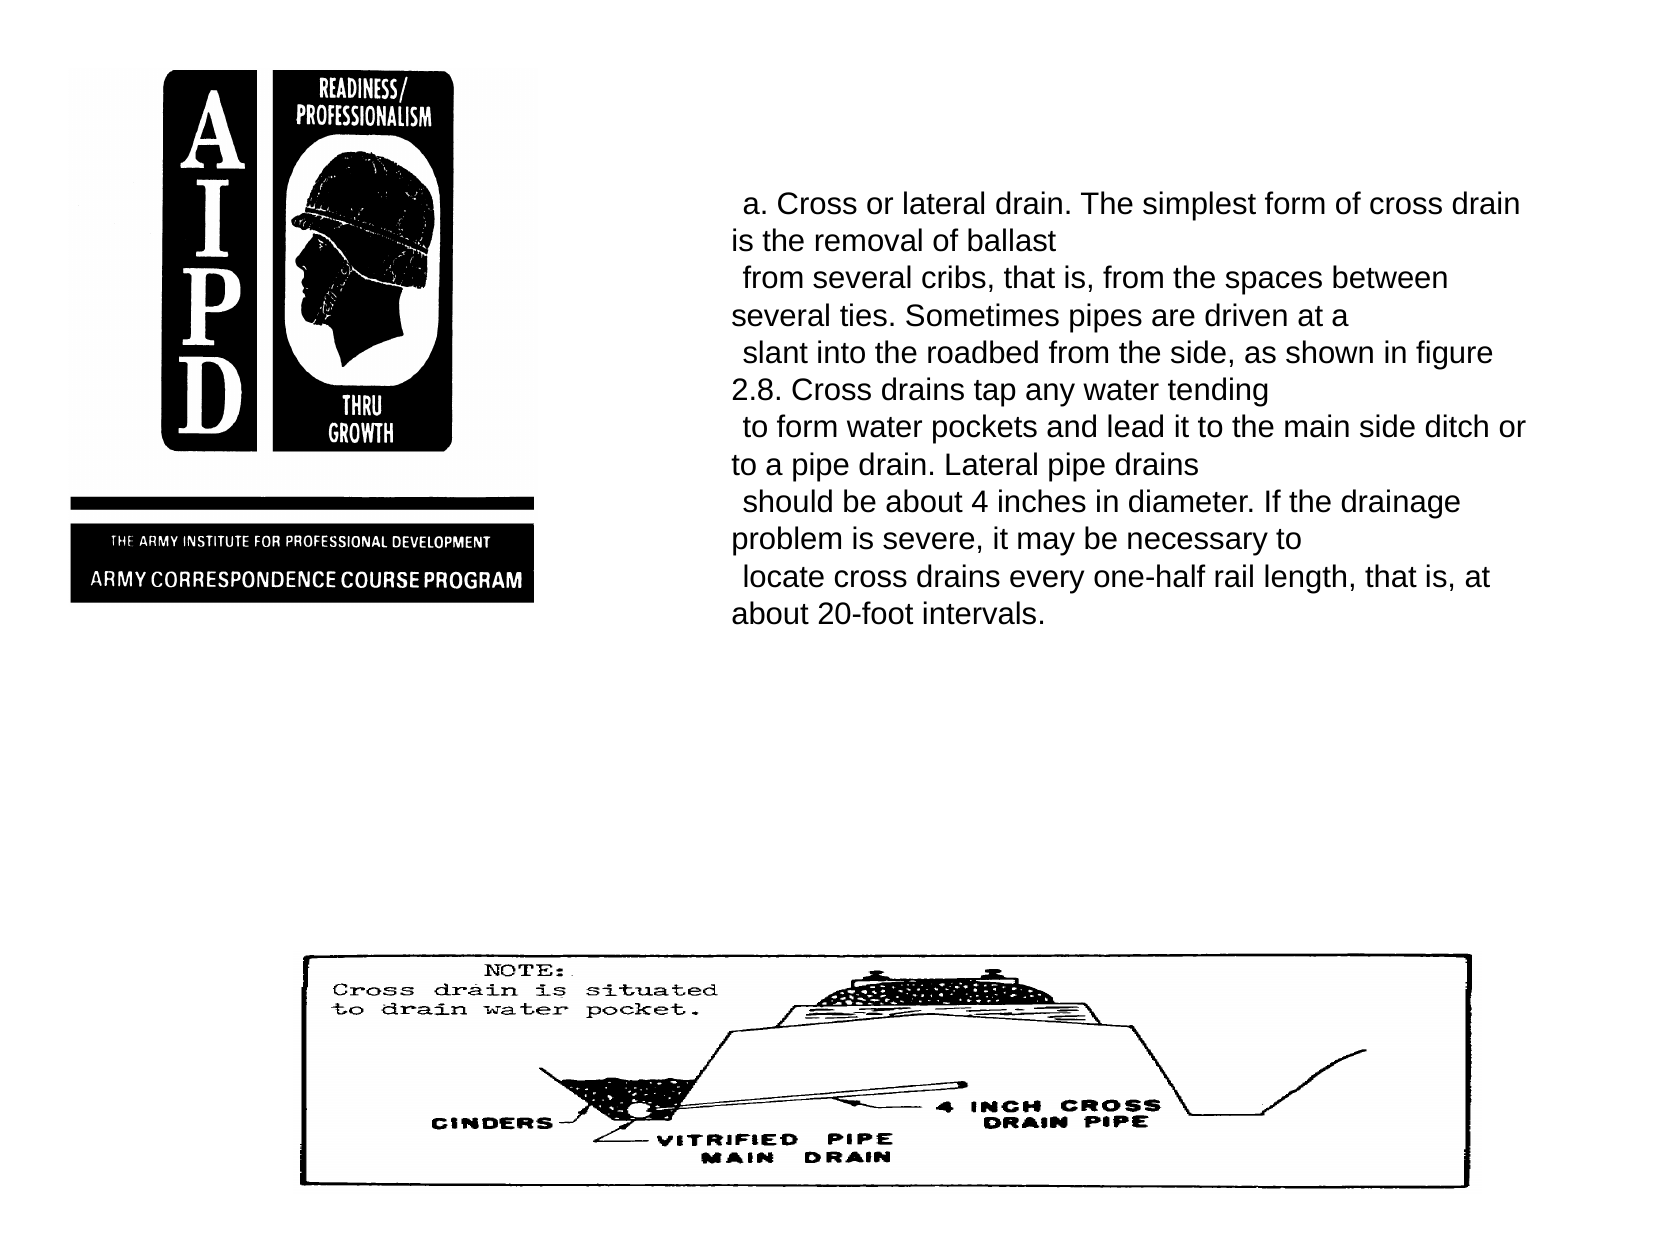

a. Cross or lateral drain. The simplest form of cross drain is the removal of ballast
from several cribs, that is, from the spaces between several ties. Sometimes pipes are driven at a
slant into the roadbed from the side, as shown in figure 2.8. Cross drains tap any water tending
to form water pockets and lead it to the main side ditch or to a pipe drain. Lateral pipe drains
should be about 4 inches in diameter. If the drainage problem is severe, it may be necessary to
locate cross drains every one-half rail length, that is, at about 20-foot intervals.